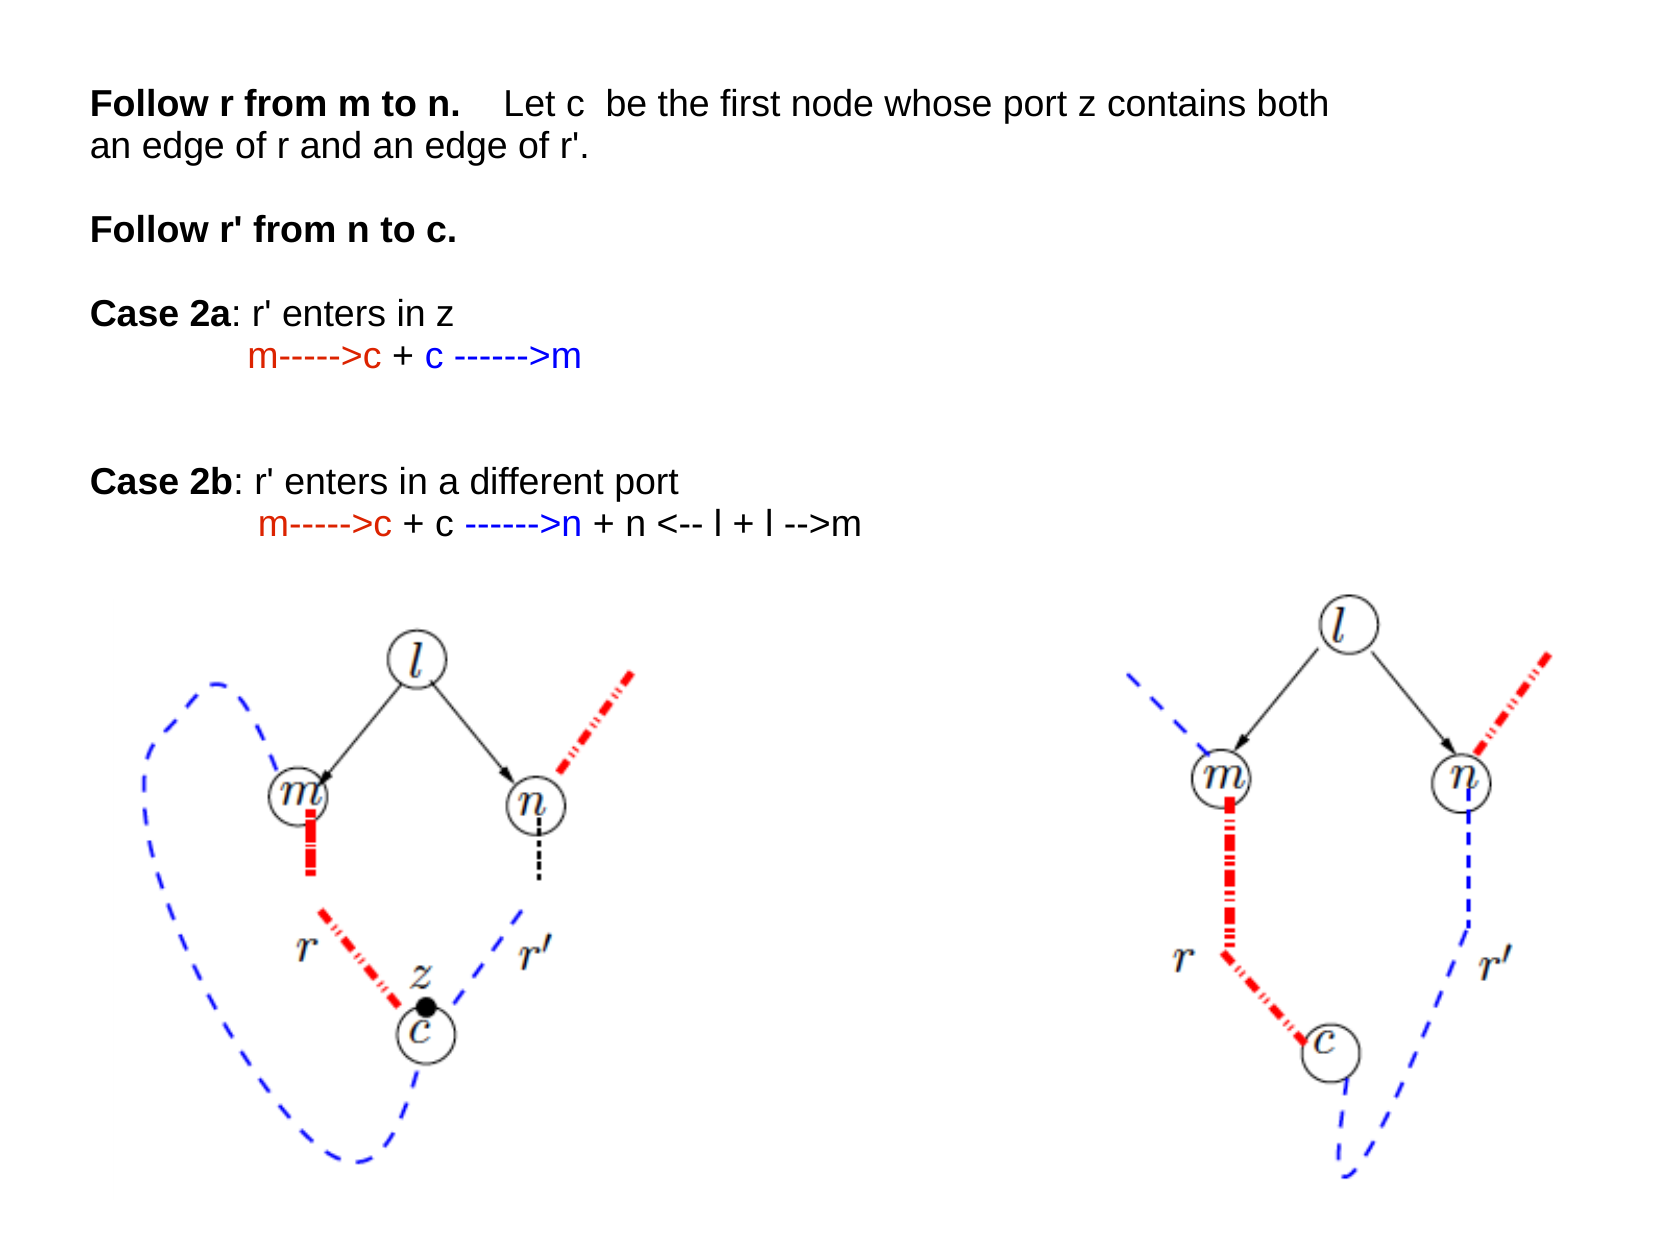

Follow r from m to n. Let c be the first node whose port z contains both
an edge of r and an edge of r'.
Follow r' from n to c.
Case 2a: r' enters in z
 m----->c + c ------>m
Case 2b: r' enters in a different port
 m----->c + c ------>n + n <-- l + l -->m